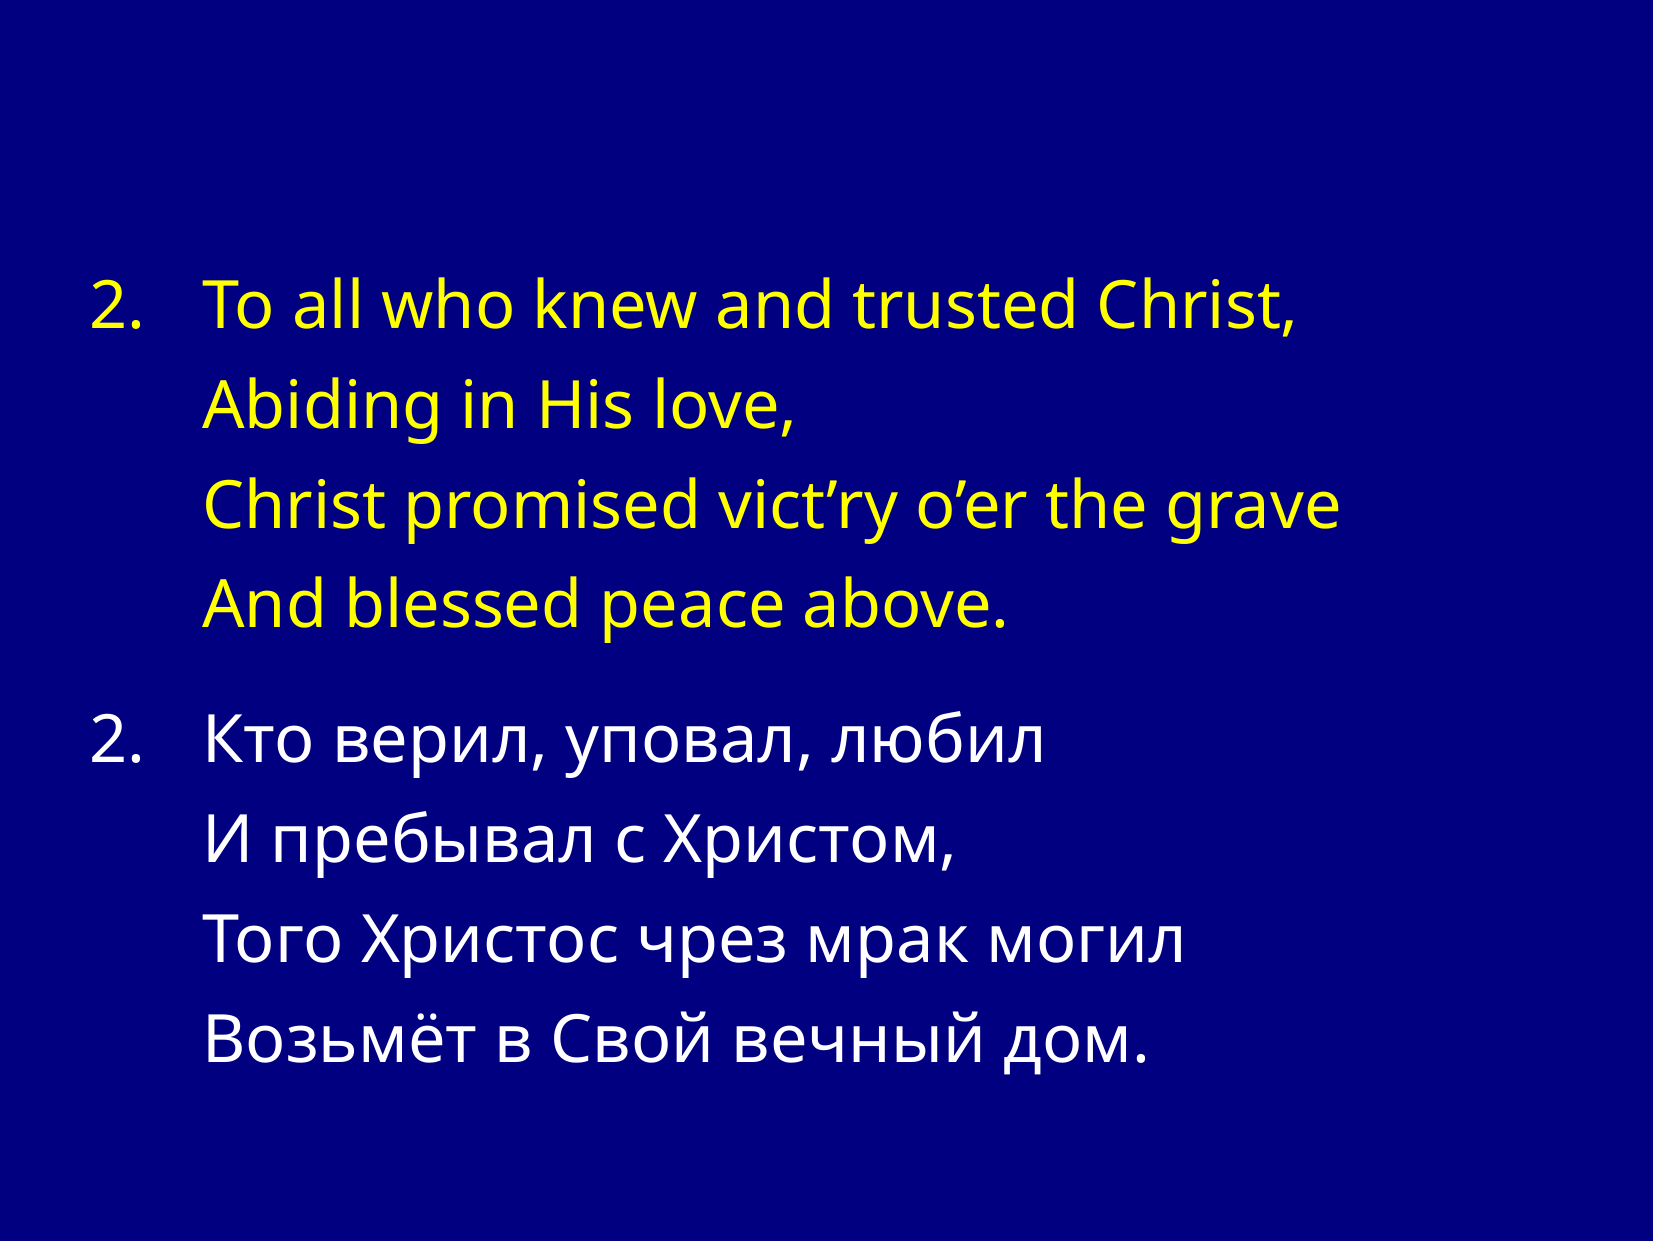

2.	To all who knew and trusted Christ,
	Abiding in His love,
	Christ promised vict’ry o’er the grave
	And blessed peace above.
2.	Кто верил, уповал, любил
	И пребывал с Христом,
	Того Христос чрез мрак могил
	Возьмёт в Свой вечный дом.